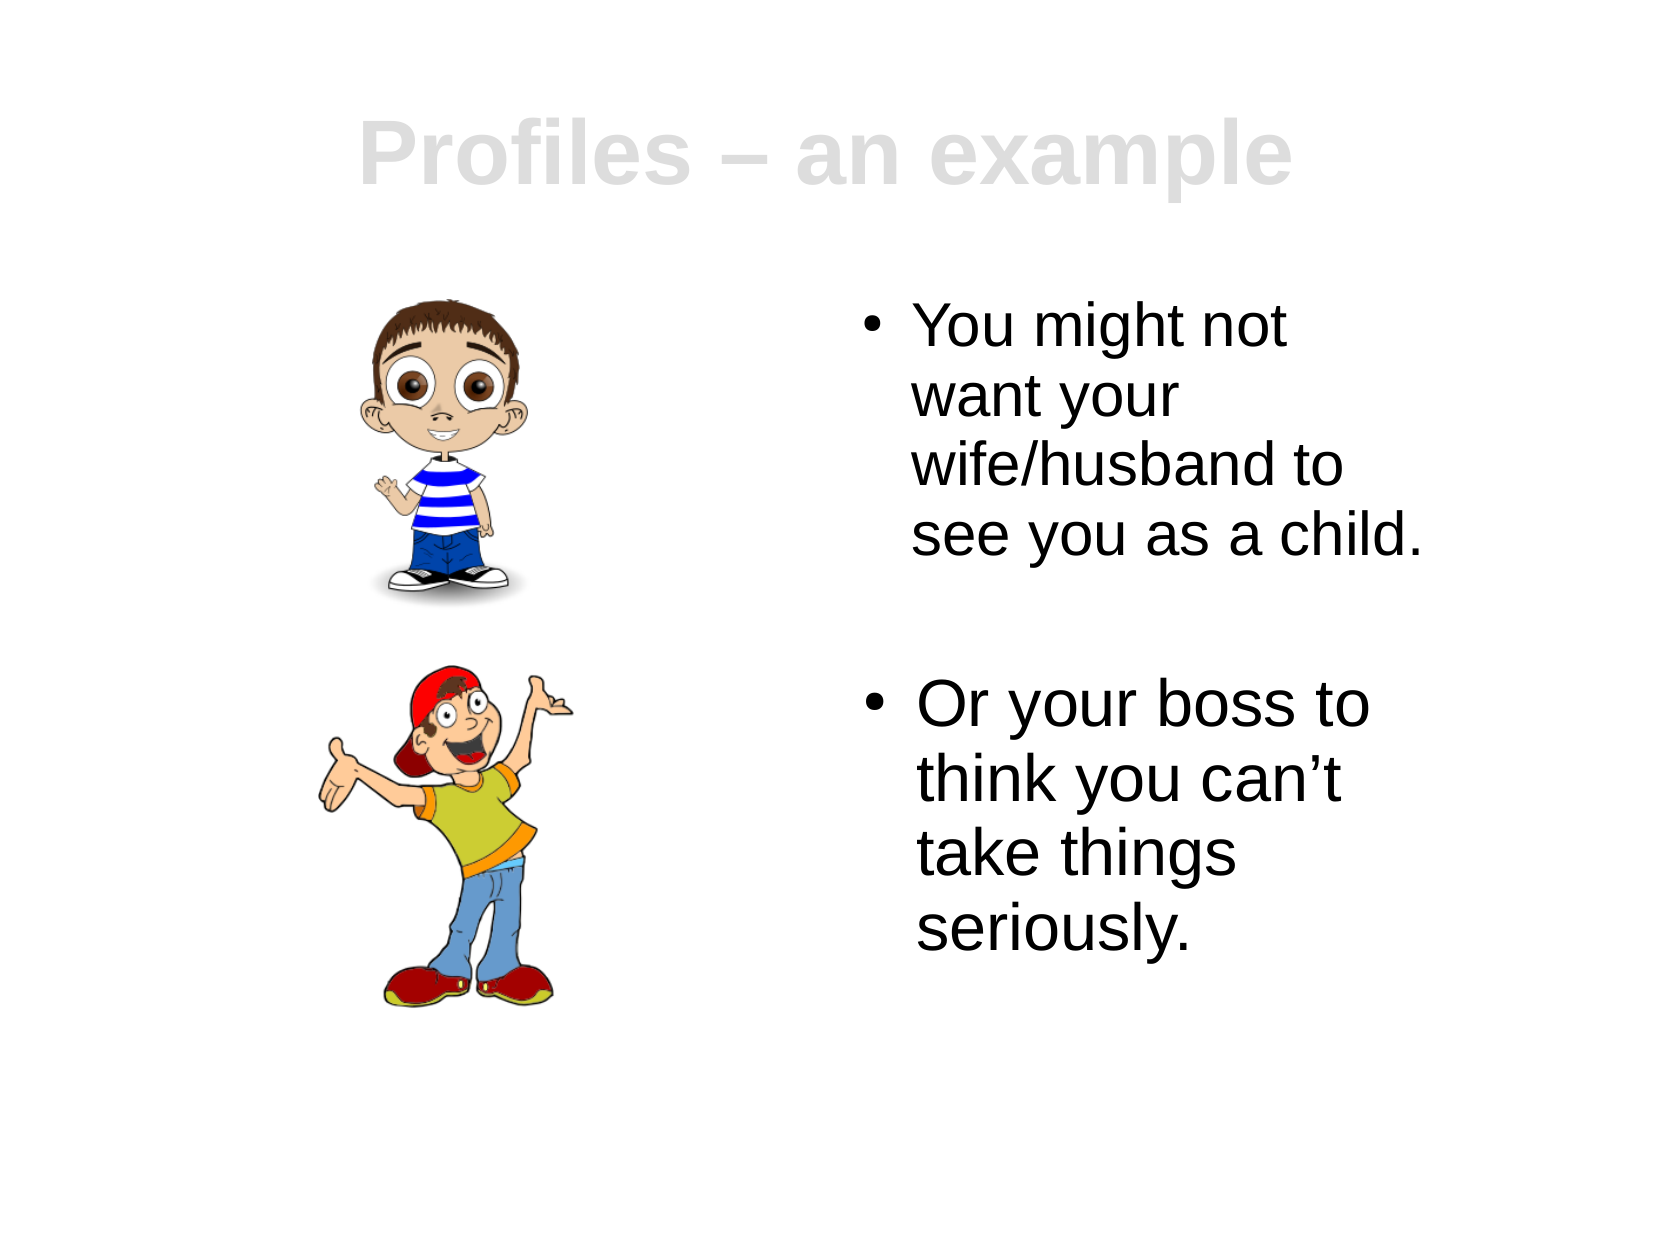

# Profiles – an example
You might not want your wife/husband to see you as a child.
Or your boss to think you can’t take things seriously.